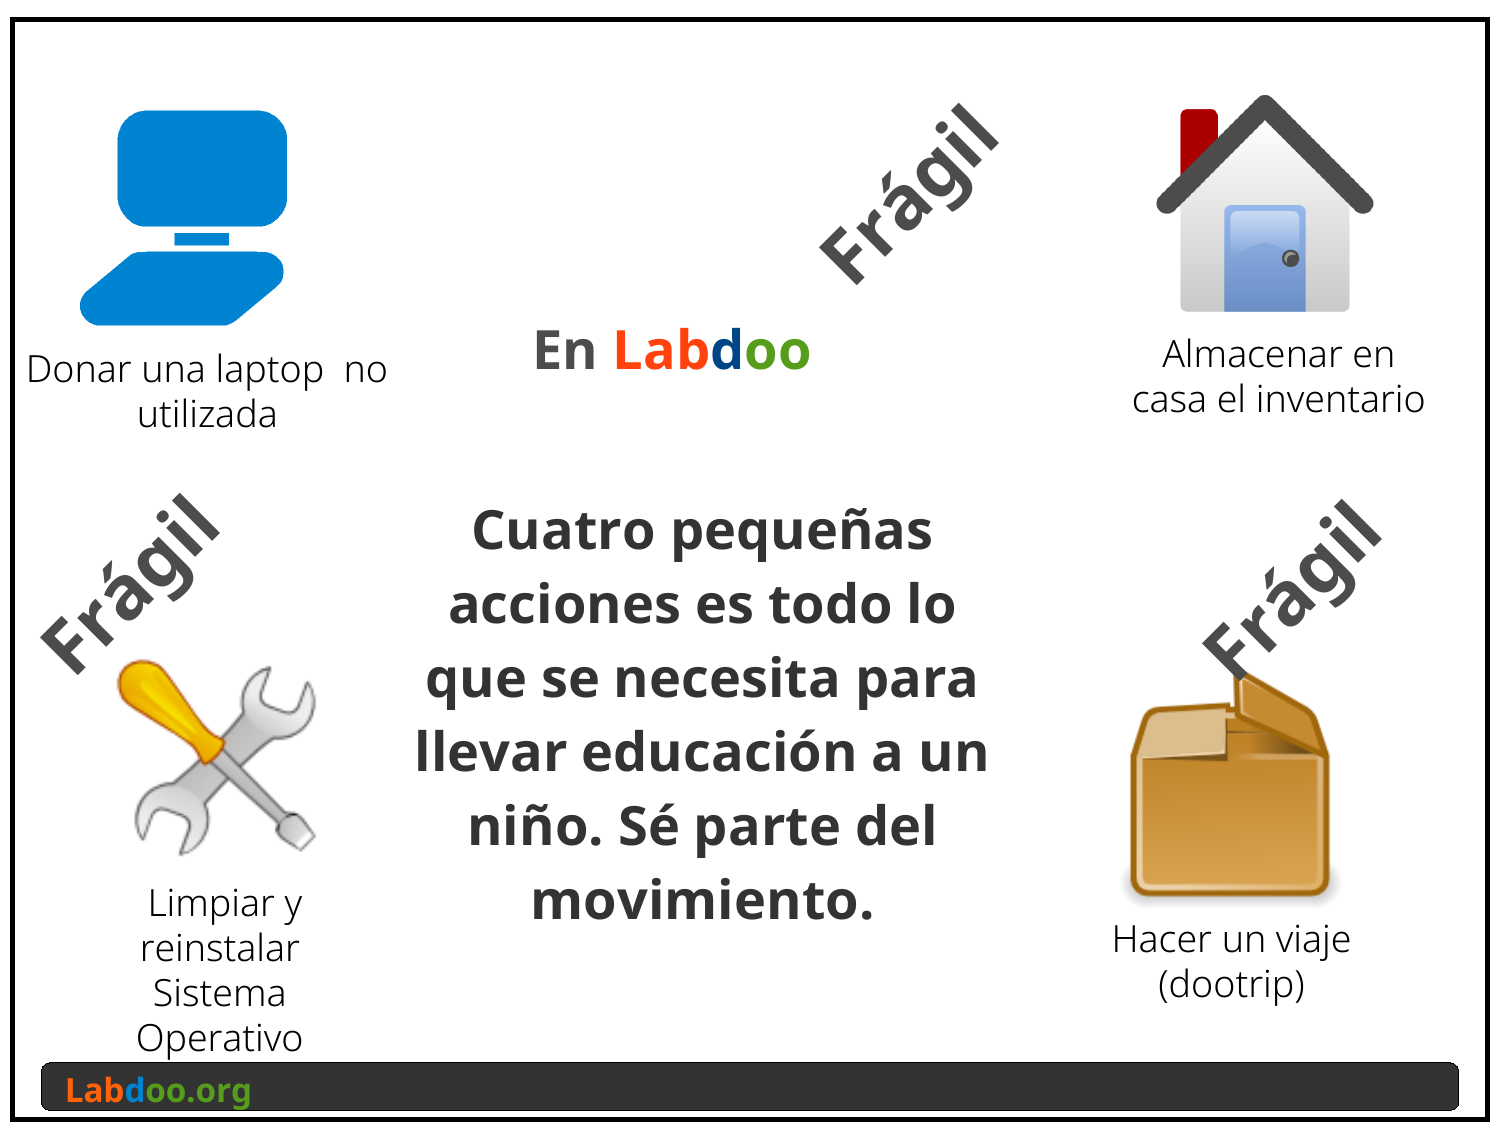

Frágil
En Labdoo
Almacenar en casa el inventario
Donar una laptop no utilizada
# Cuatro pequeñas acciones es todo lo que se necesita para llevar educación a un niño. Sé parte del movimiento.
Frágil
Frágil
 Limpiar y reinstalar Sistema Operativo
Hacer un viaje (dootrip)